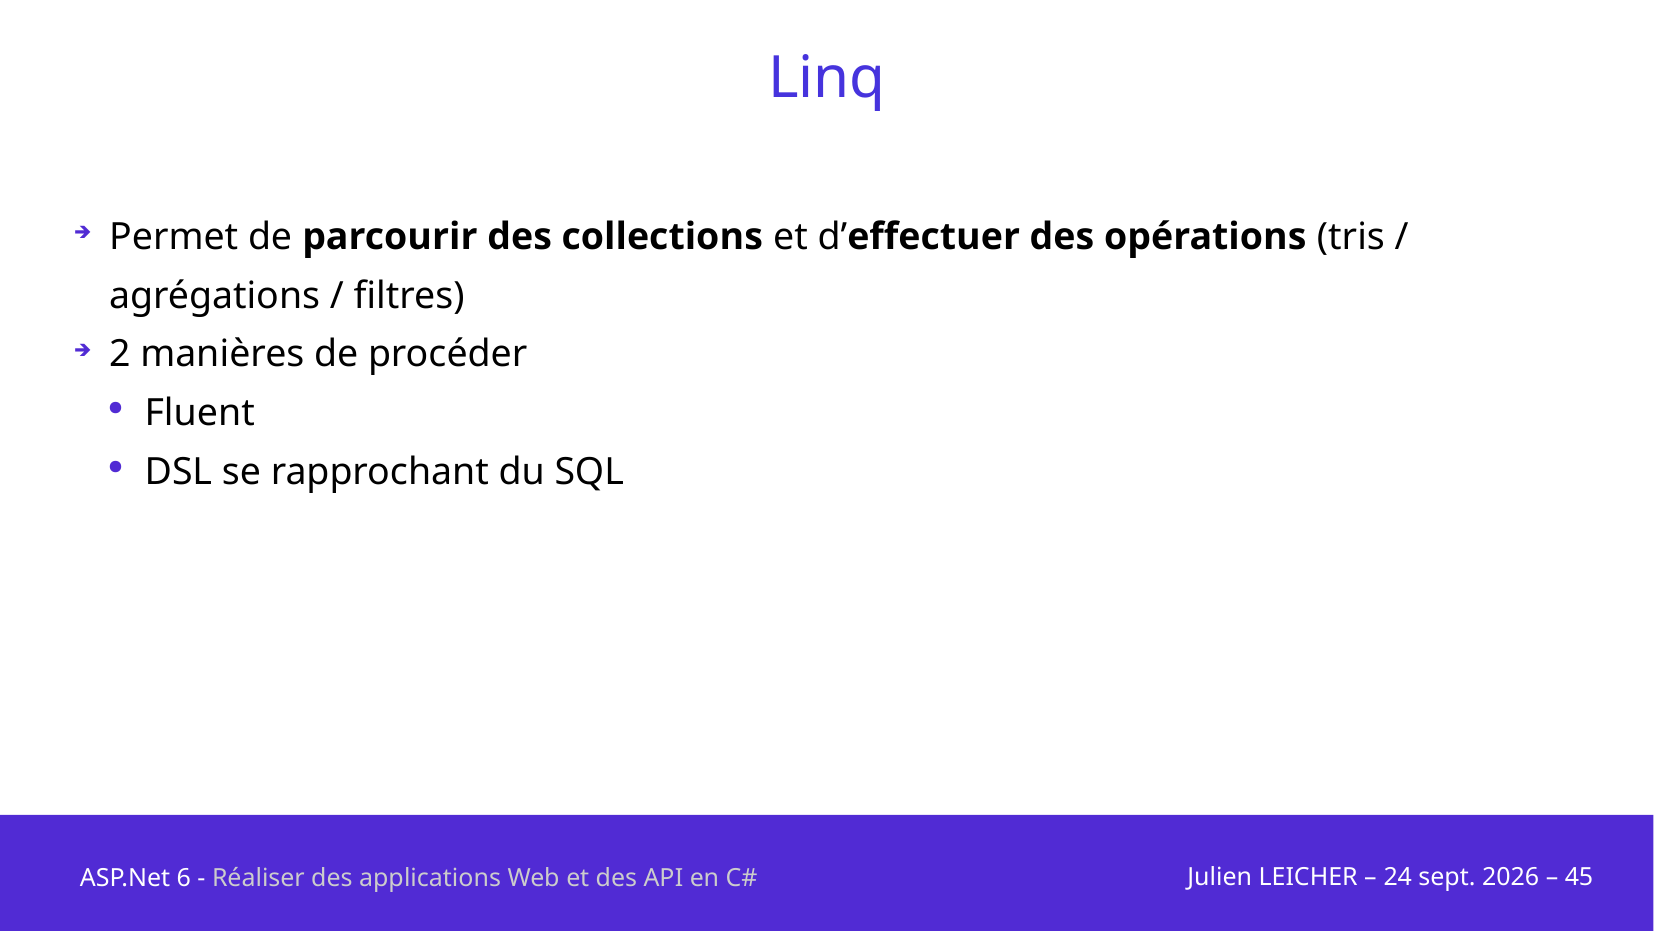

Linq
Permet de parcourir des collections et d’effectuer des opérations (tris / agrégations / filtres)
2 manières de procéder
Fluent
DSL se rapprochant du SQL
Julien LEICHER – –
ASP.Net 6 - Réaliser des applications Web et des API en C#